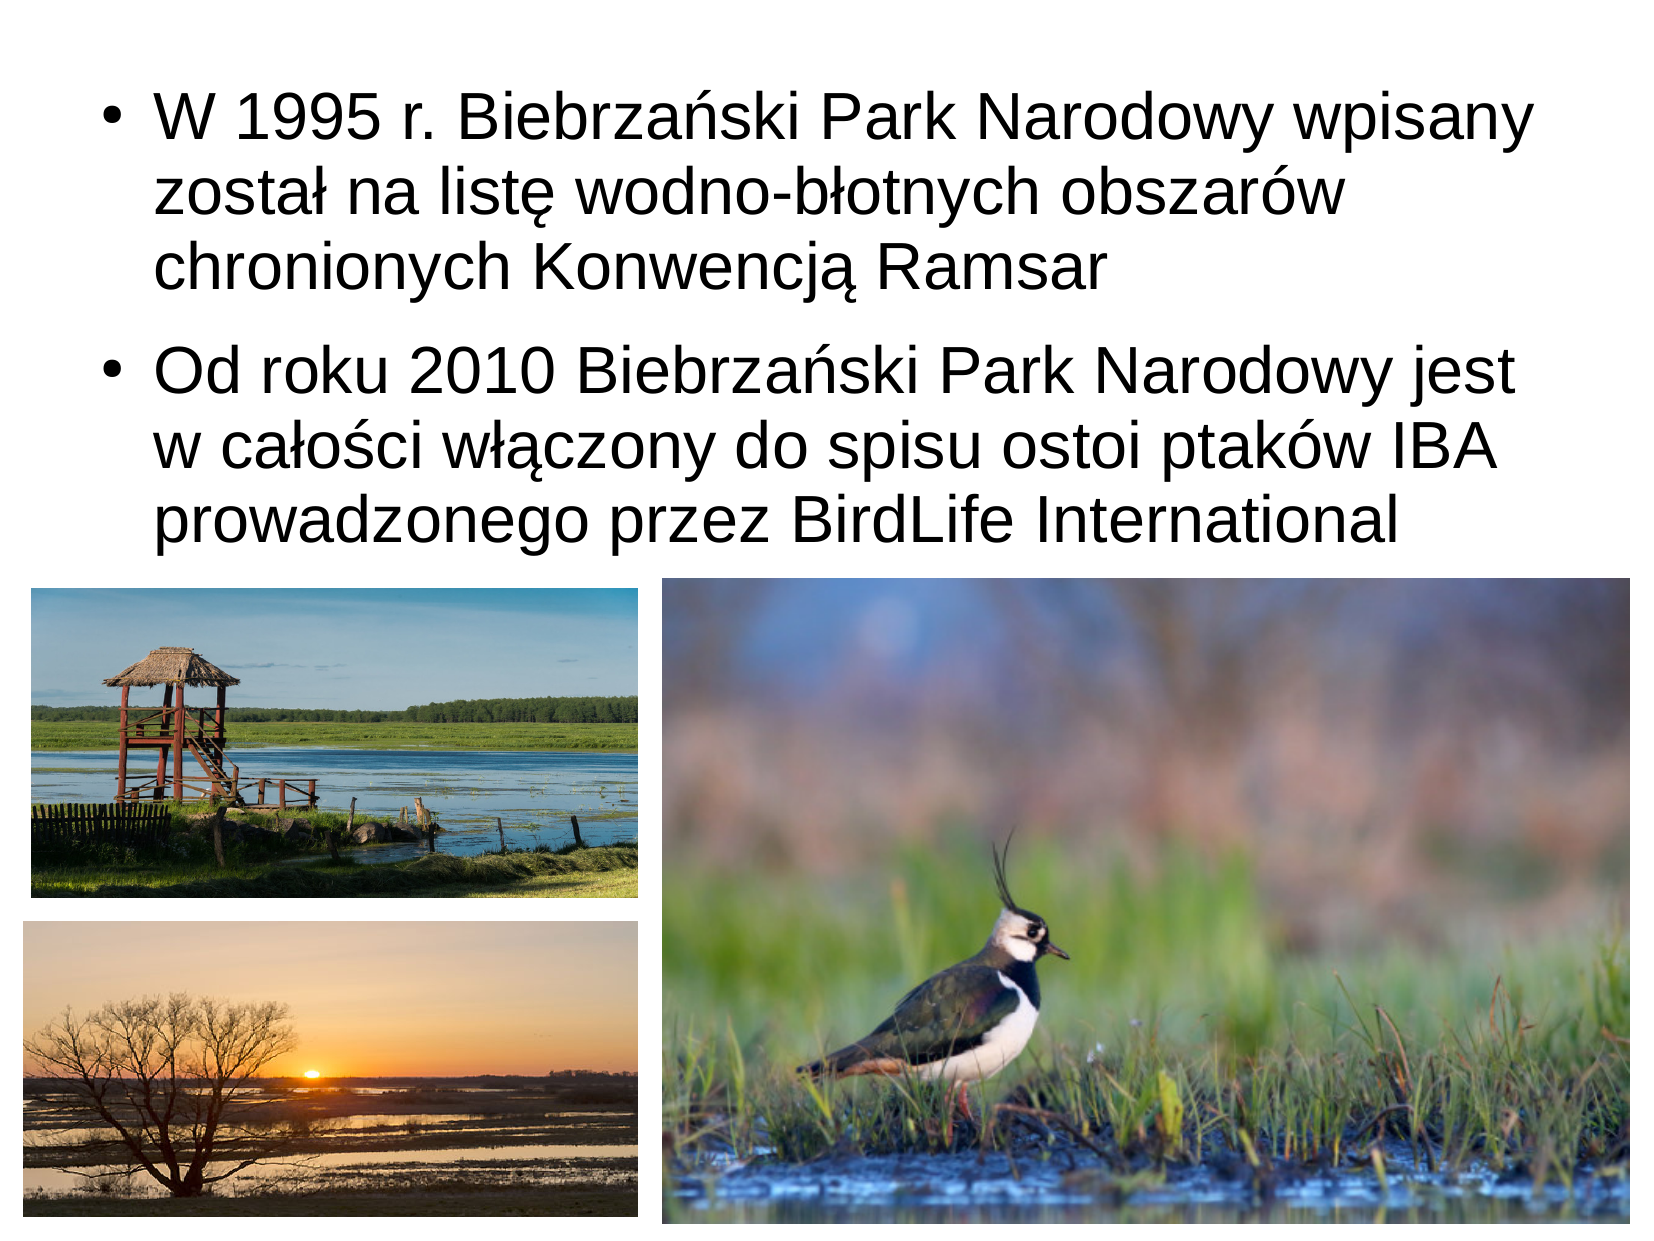

#
W 1995 r. Biebrzański Park Narodowy wpisany został na listę wodno-błotnych obszarów chronionych Konwencją Ramsar
Od roku 2010 Biebrzański Park Narodowy jest w całości włączony do spisu ostoi ptaków IBA prowadzonego przez BirdLife International